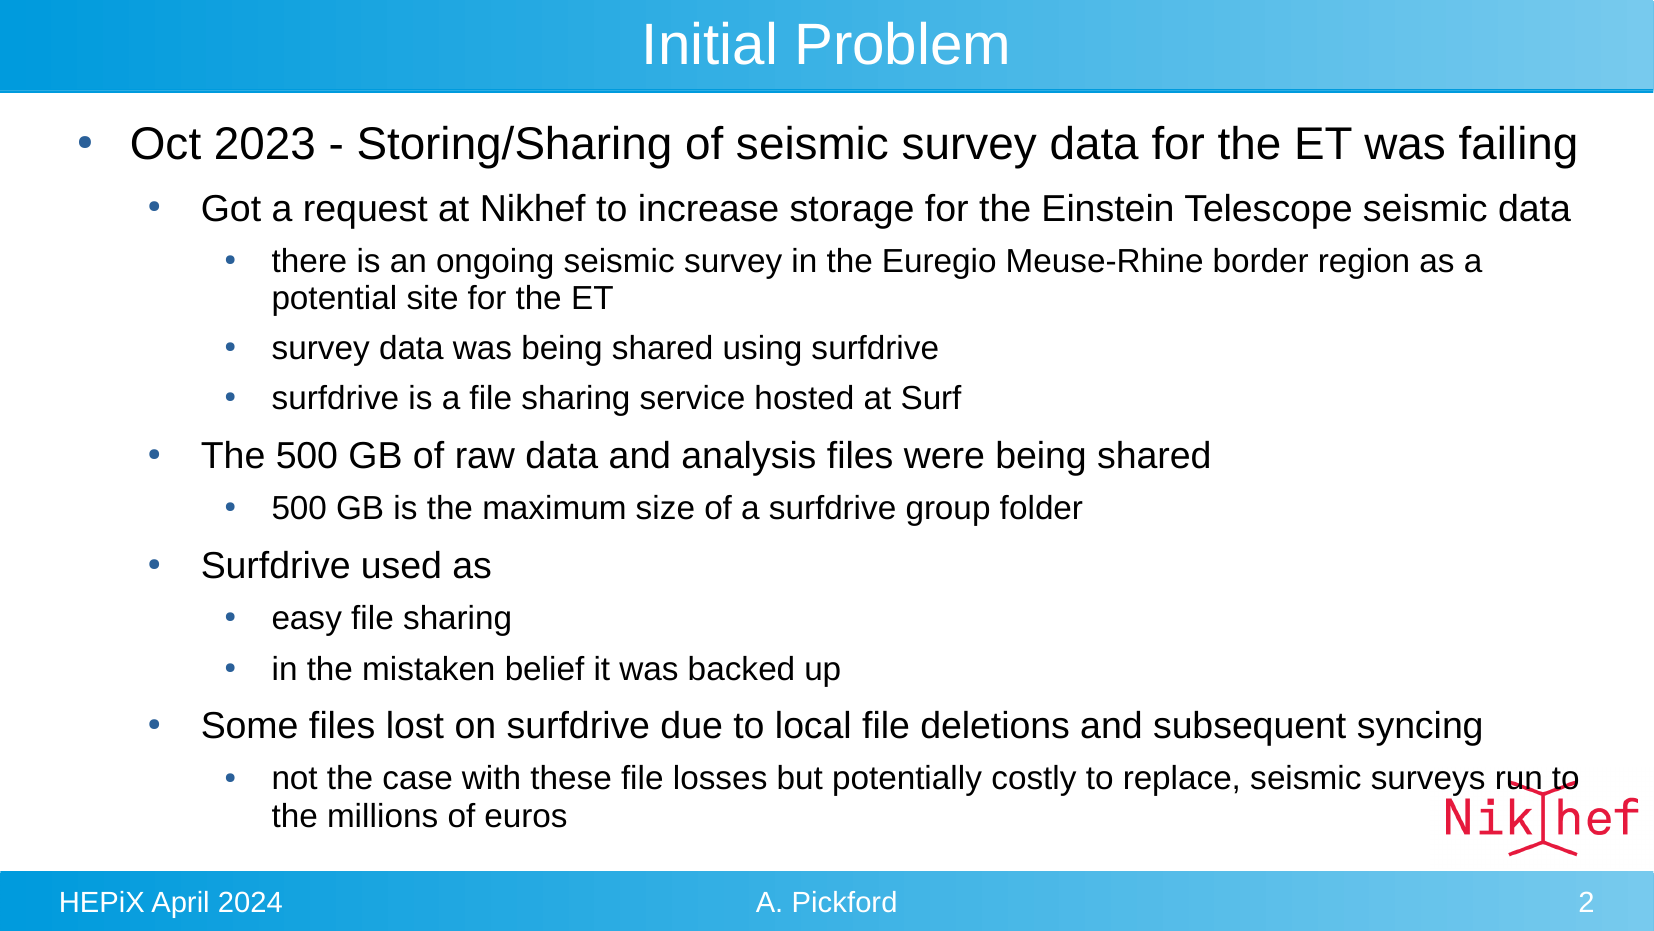

# Initial Problem
Oct 2023 - Storing/Sharing of seismic survey data for the ET was failing
Got a request at Nikhef to increase storage for the Einstein Telescope seismic data
there is an ongoing seismic survey in the Euregio Meuse-Rhine border region as a potential site for the ET
survey data was being shared using surfdrive
surfdrive is a file sharing service hosted at Surf
The 500 GB of raw data and analysis files were being shared
500 GB is the maximum size of a surfdrive group folder
Surfdrive used as
easy file sharing
in the mistaken belief it was backed up
Some files lost on surfdrive due to local file deletions and subsequent syncing
not the case with these file losses but potentially costly to replace, seismic surveys run to the millions of euros
2